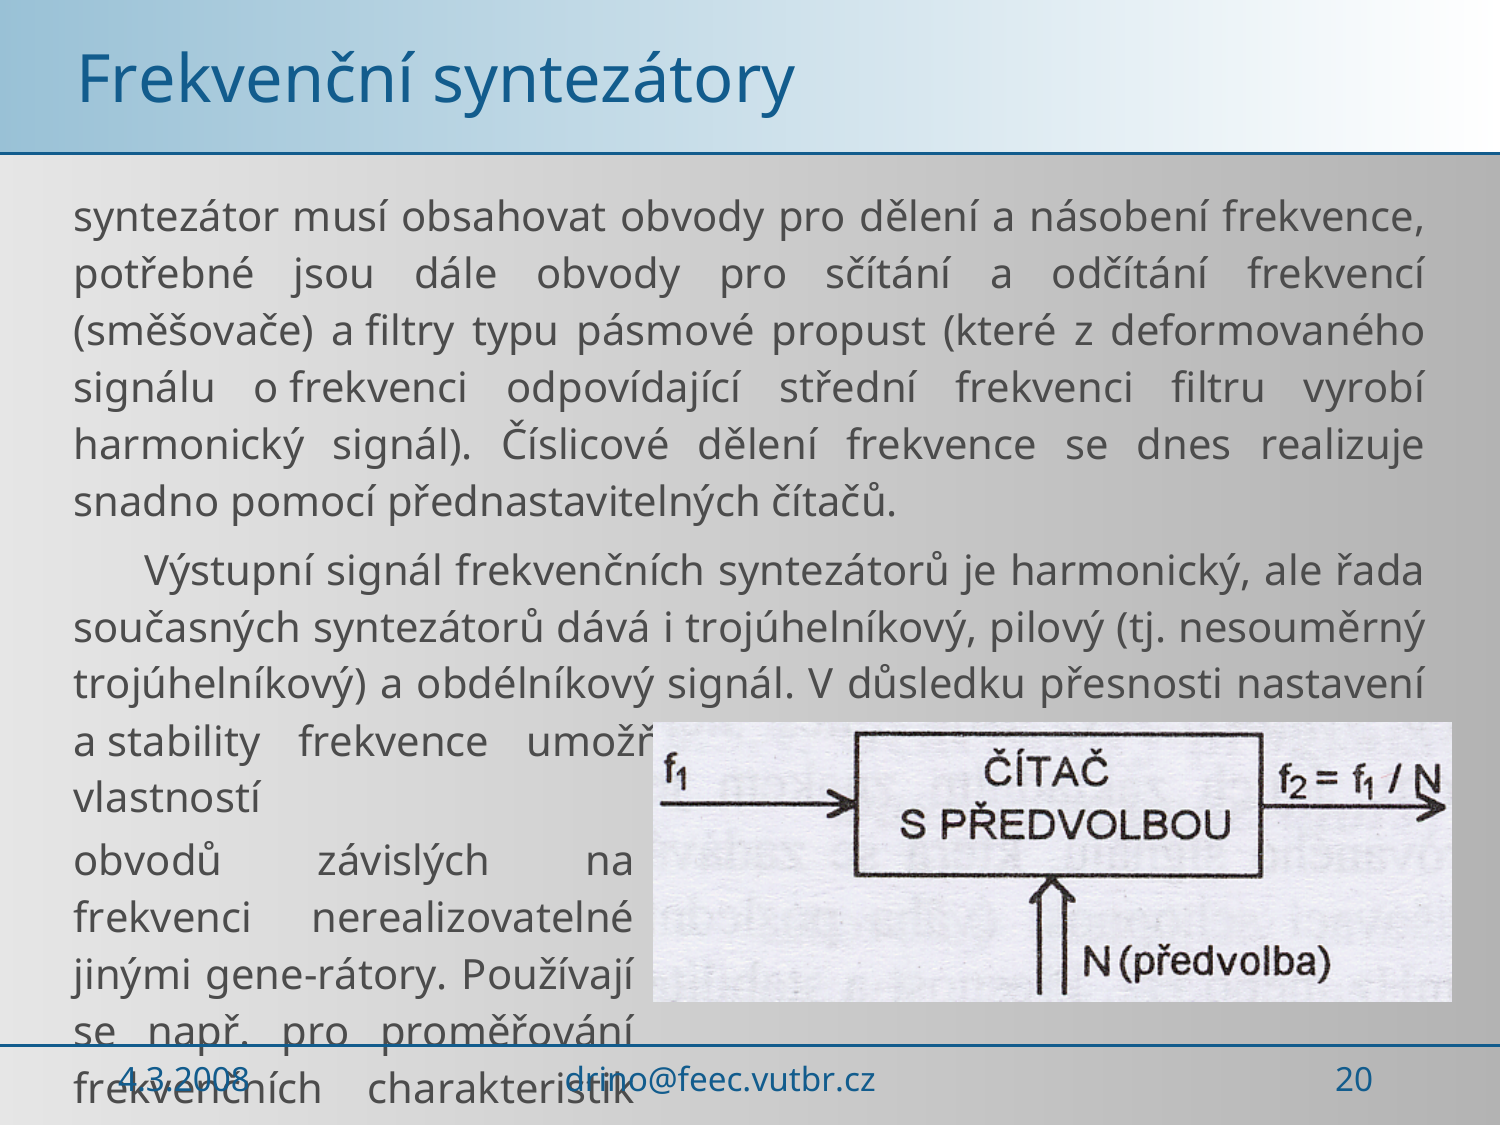

# Frekvenční syntezátory
syntezátor musí obsahovat obvody pro dělení a násobení frekvence, potřebné jsou dále obvody pro sčítání a odčítání frekvencí (směšovače) a filtry typu pásmové propust (které z deformovaného signálu o frekvenci odpovídající střední frekvenci filtru vyrobí harmonický signál). Číslicové dělení frekvence se dnes realizuje snadno pomocí přednastavitelných čítačů.
Výstupní signál frekvenčních syntezátorů je harmonický, ale řada současných syntezátorů dává i trojúhelníkový, pilový (tj. nesouměrný trojúhelníkový) a obdélníkový signál. V důsledku přesnosti nastavení a stability frekvence umožňují frekvenční syntezátory zkoušení vlastností
obvodů závislých na frekvenci nerealizovatelné jinými gene-rátory. Používají se např. pro proměřování frekvenčních charakteristik obvodů.
4.3.2008
drino@feec.vutbr.cz